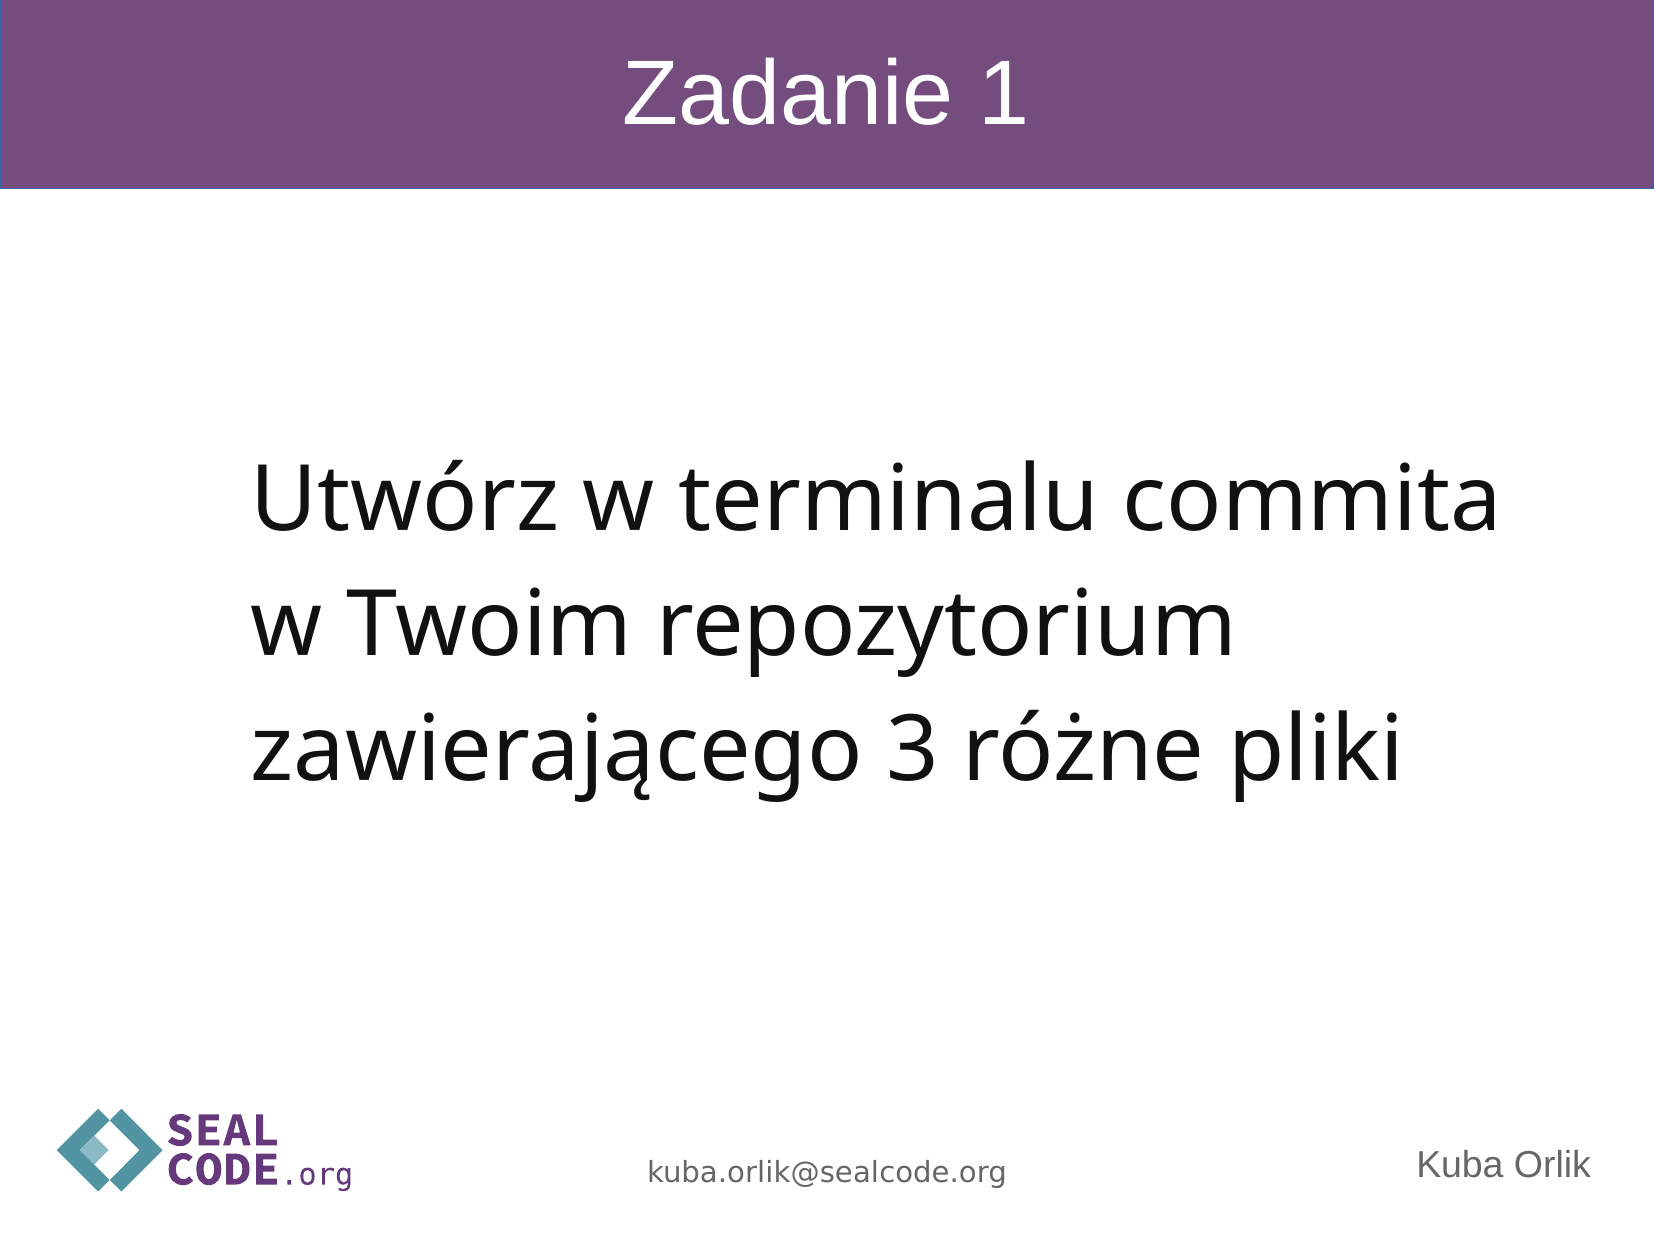

# Zadanie 1
Utwórz w terminalu commita w Twoim repozytorium zawierającego 3 różne pliki